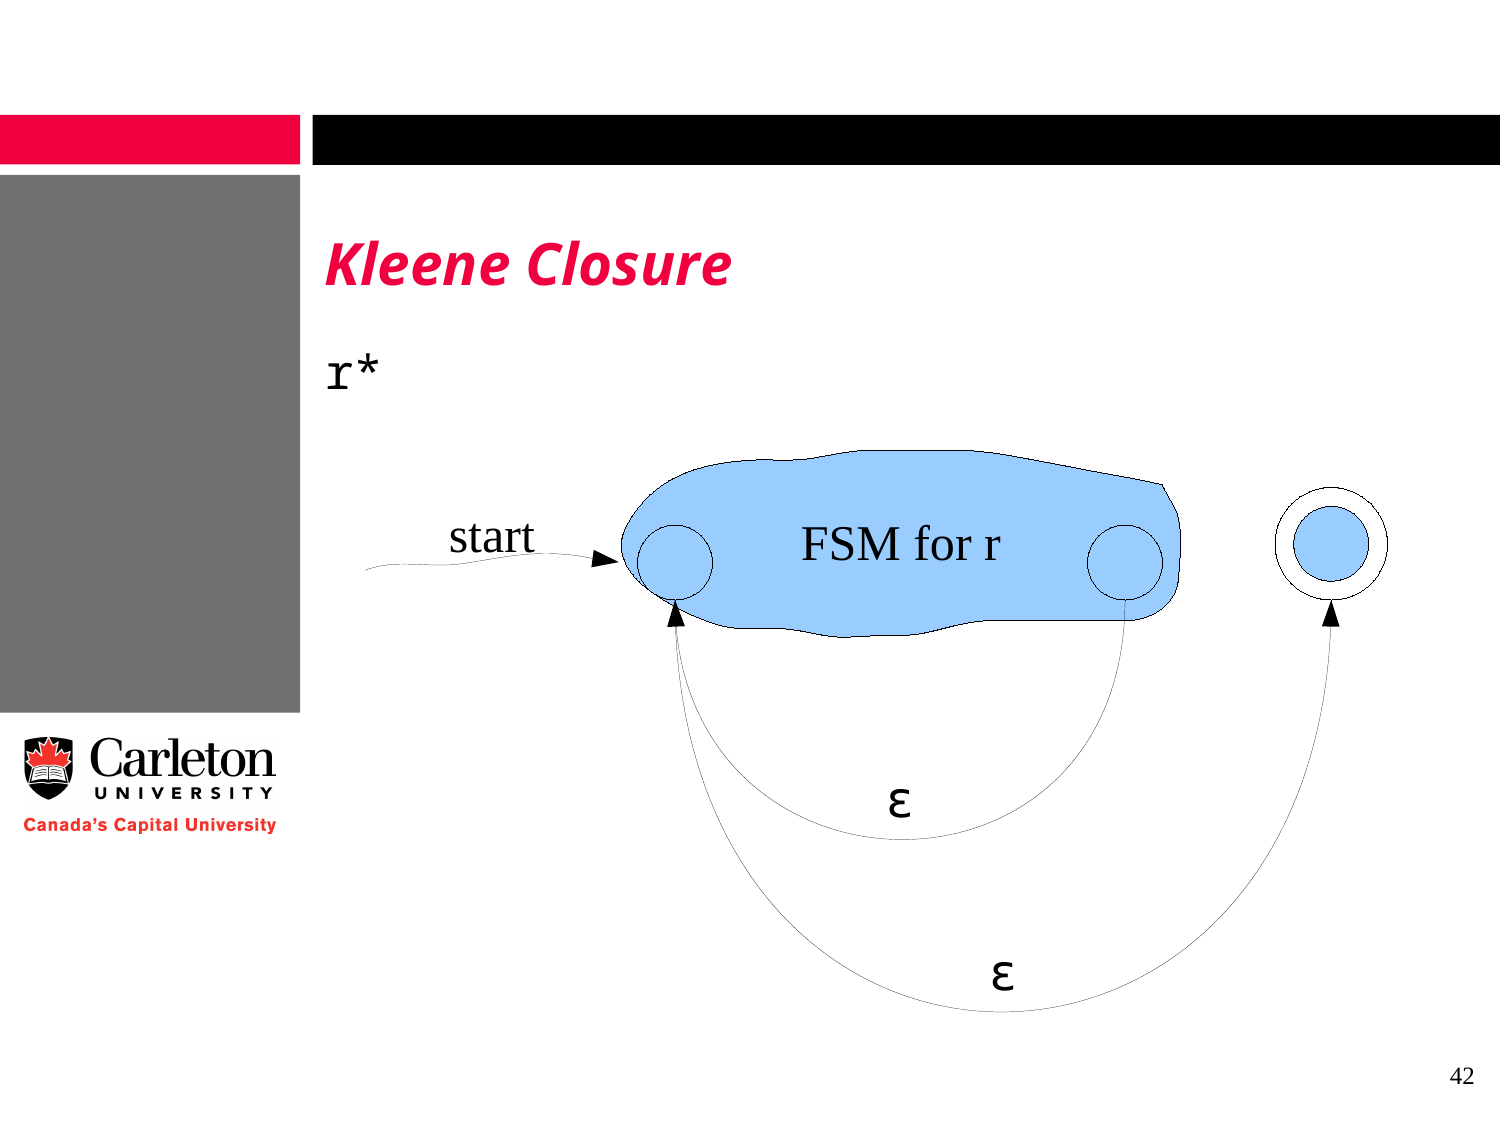

# Kleene Closure
r*
FSM for r
start
42